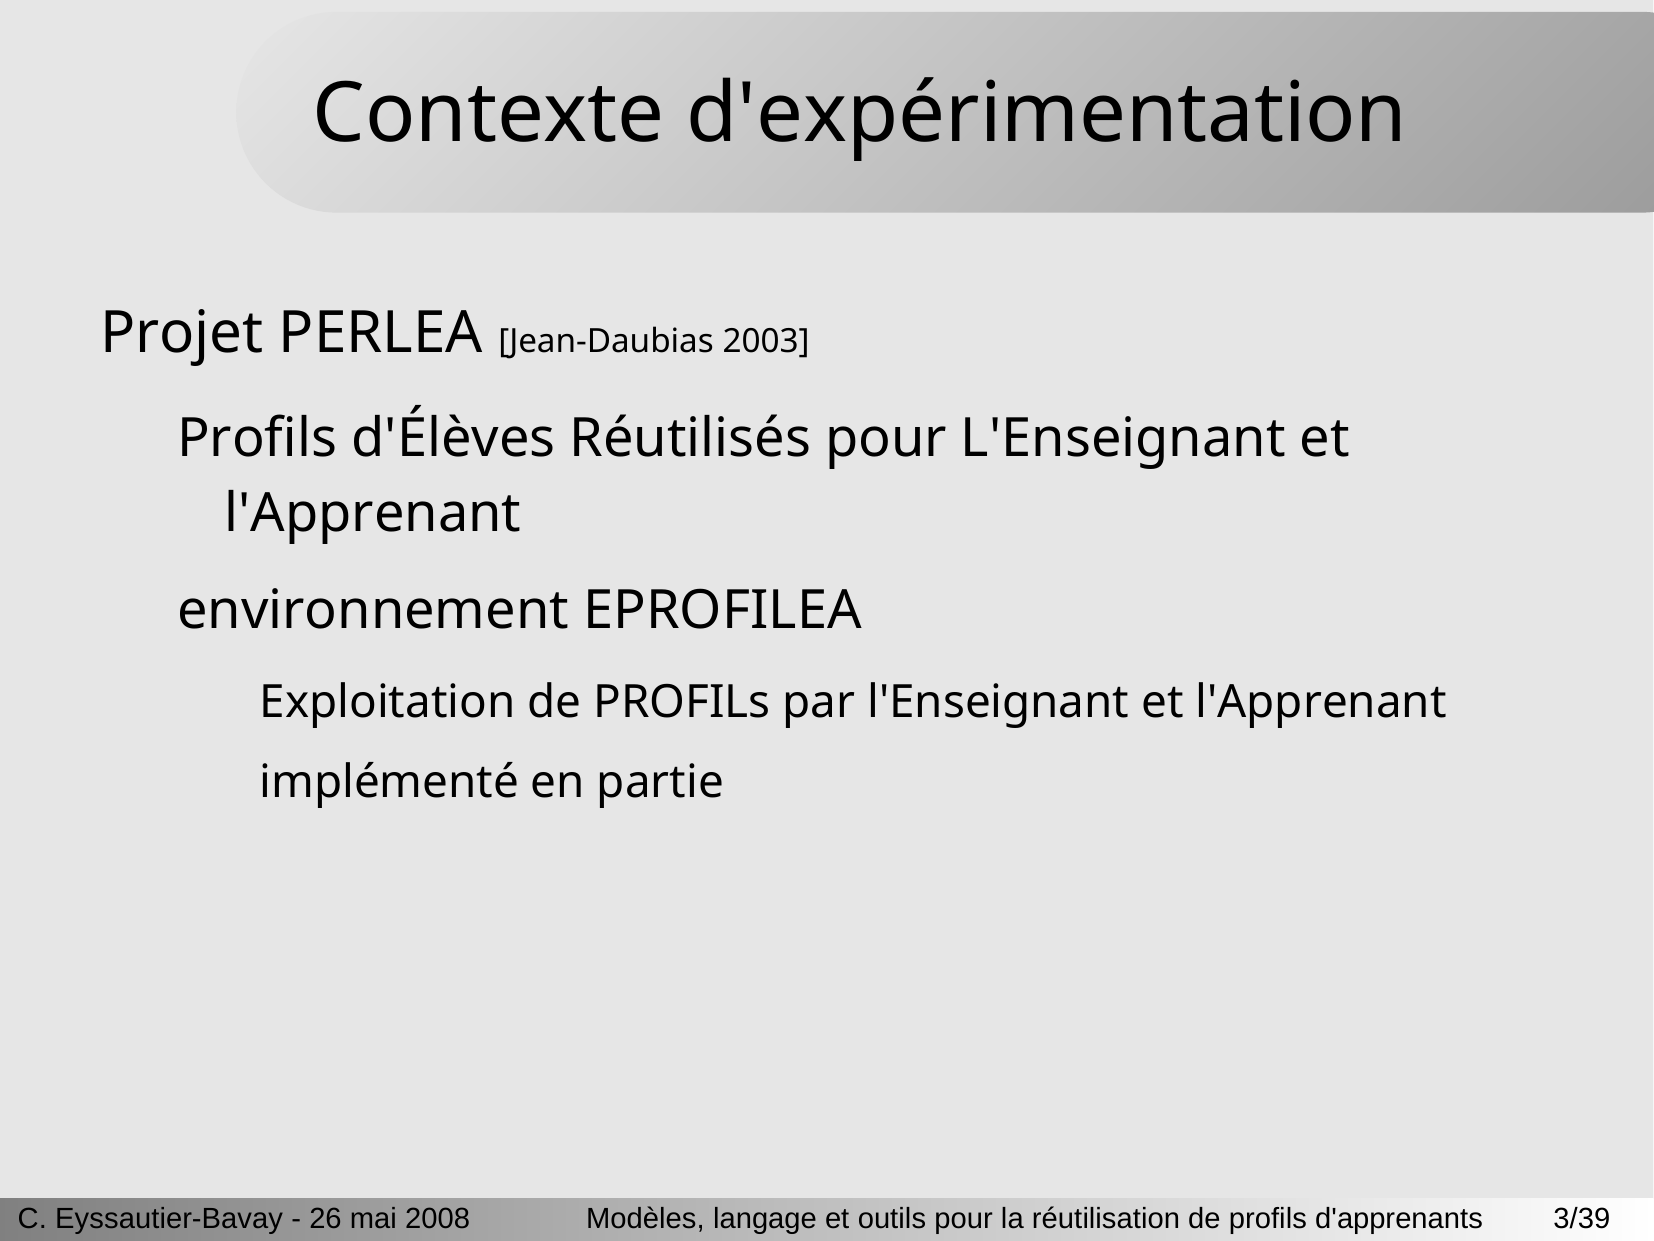

# Contexte d'expérimentation
Projet PERLEA [Jean-Daubias 2003]
Profils d'Élèves Réutilisés pour L'Enseignant et l'Apprenant
environnement EPROFILEA
Exploitation de PROFILs par l'Enseignant et l'Apprenant
implémenté en partie
07 Mars 2008
Modèles, langage et outils pour la réutilisation de profils d'apprenants
3